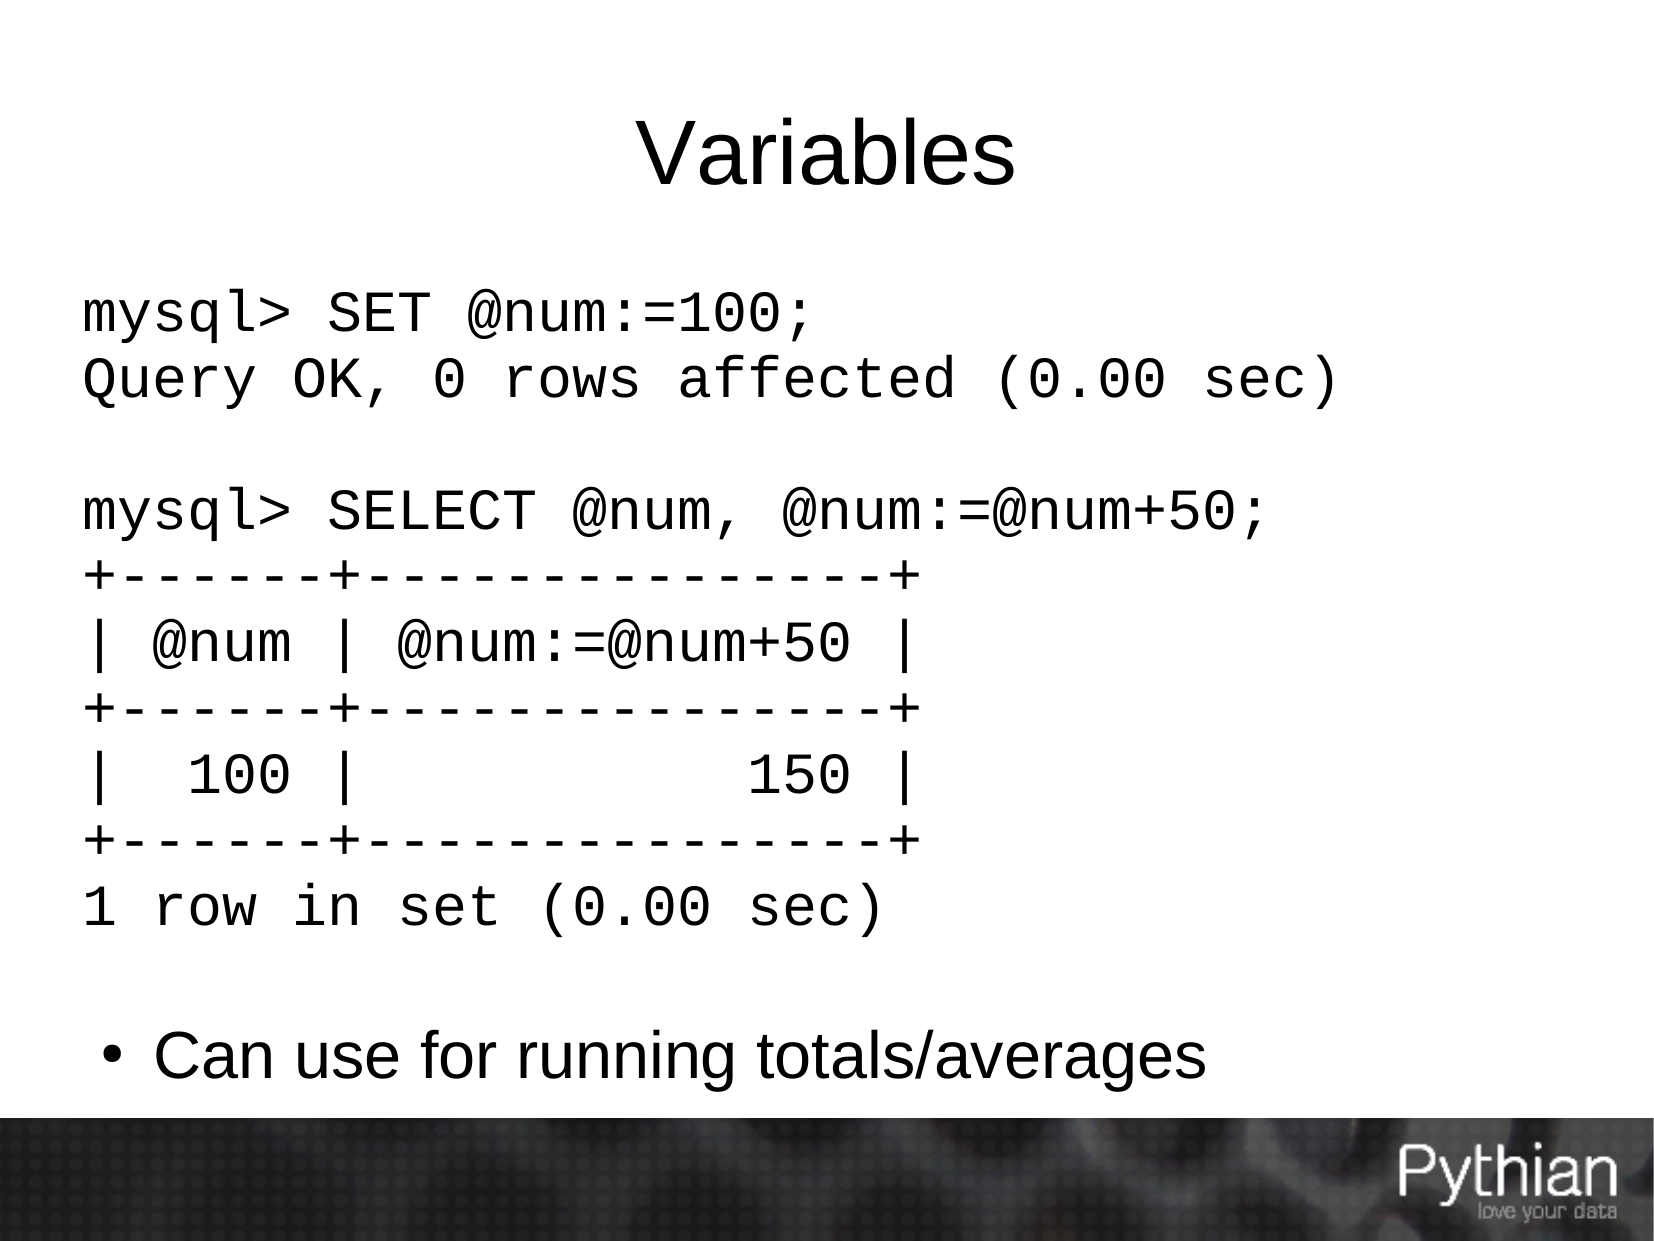

# Variables
mysql> SET @num:=100;
Query OK, 0 rows affected (0.00 sec)
mysql> SELECT @num, @num:=@num+50;
+------+---------------+
| @num | @num:=@num+50 |
+------+---------------+
| 100 | 150 |
+------+---------------+
1 row in set (0.00 sec)
Can use for running totals/averages